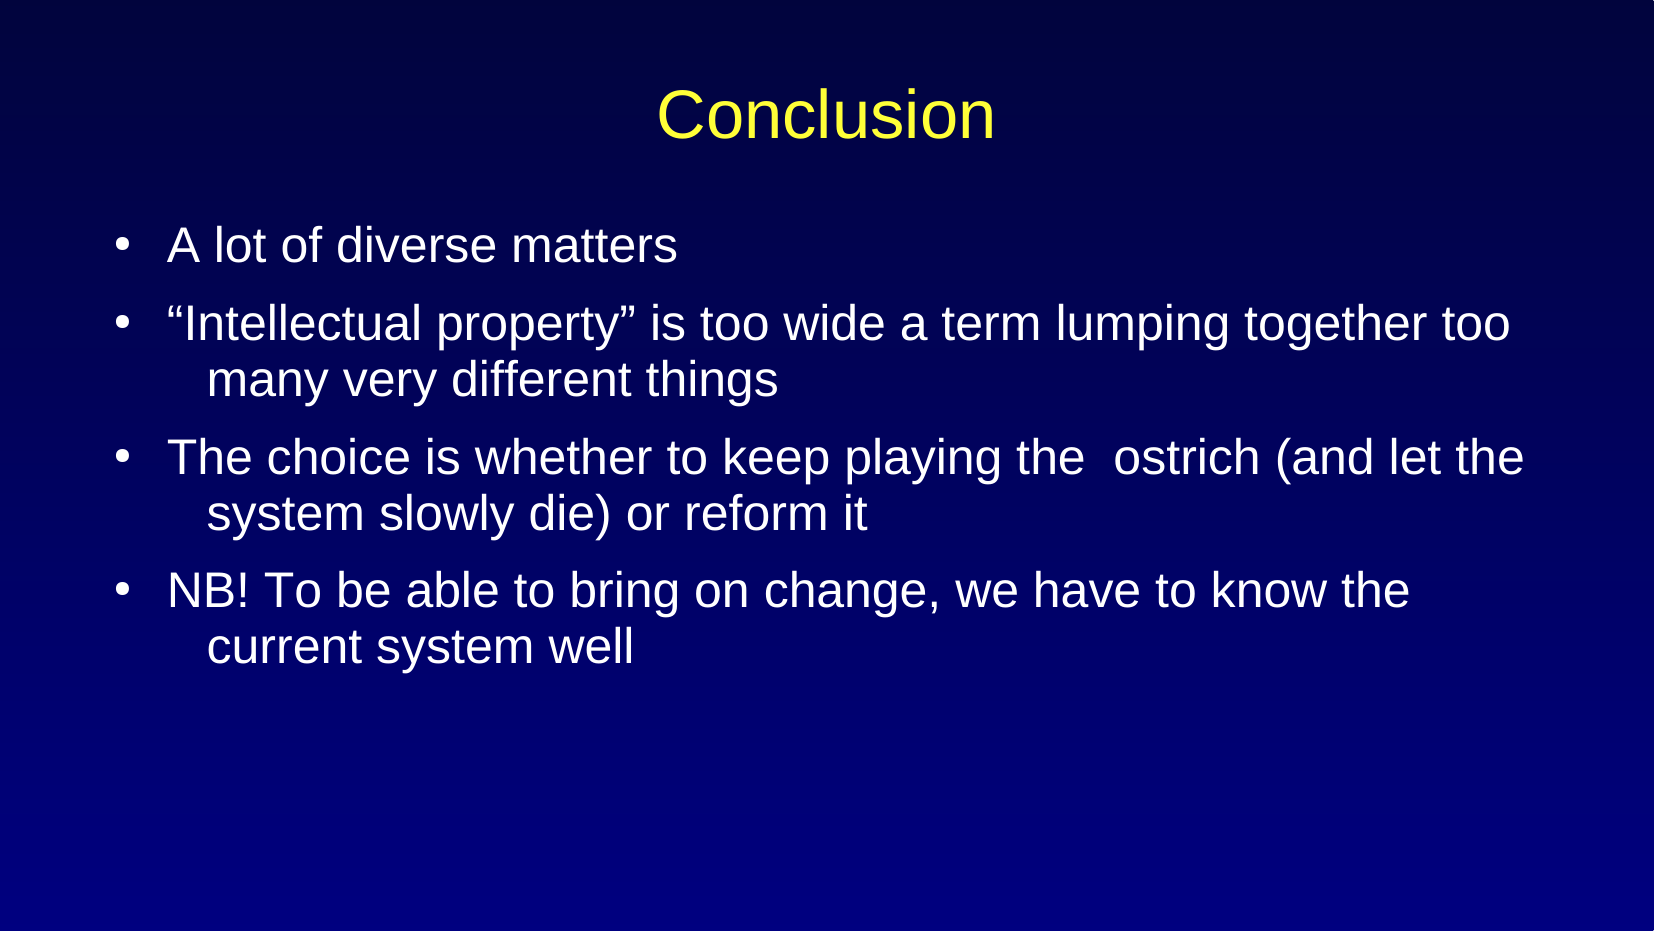

# Conclusion
A lot of diverse matters
“Intellectual property” is too wide a term lumping together too many very different things
The choice is whether to keep playing the ostrich (and let the system slowly die) or reform it
NB! To be able to bring on change, we have to know the current system well